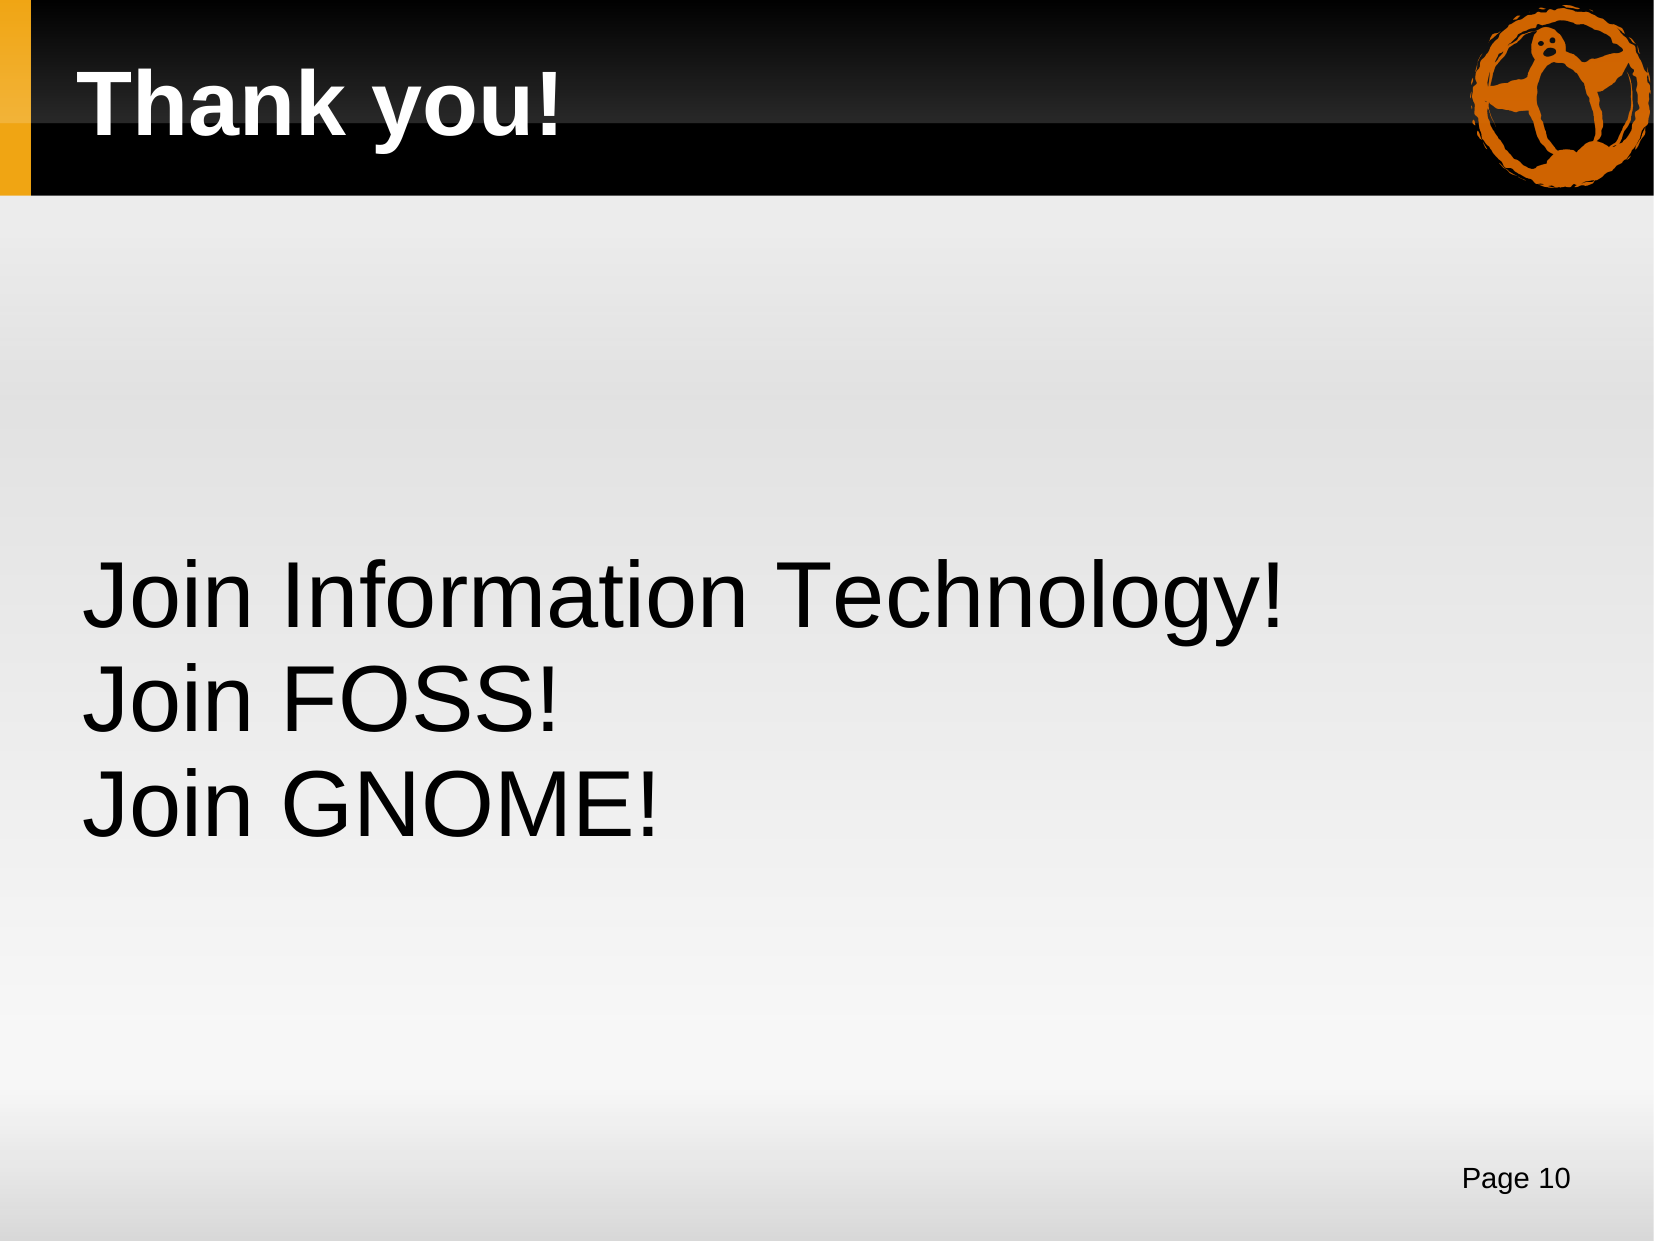

Thank you!
# Join Information Technology!
Join FOSS!
Join GNOME!
10